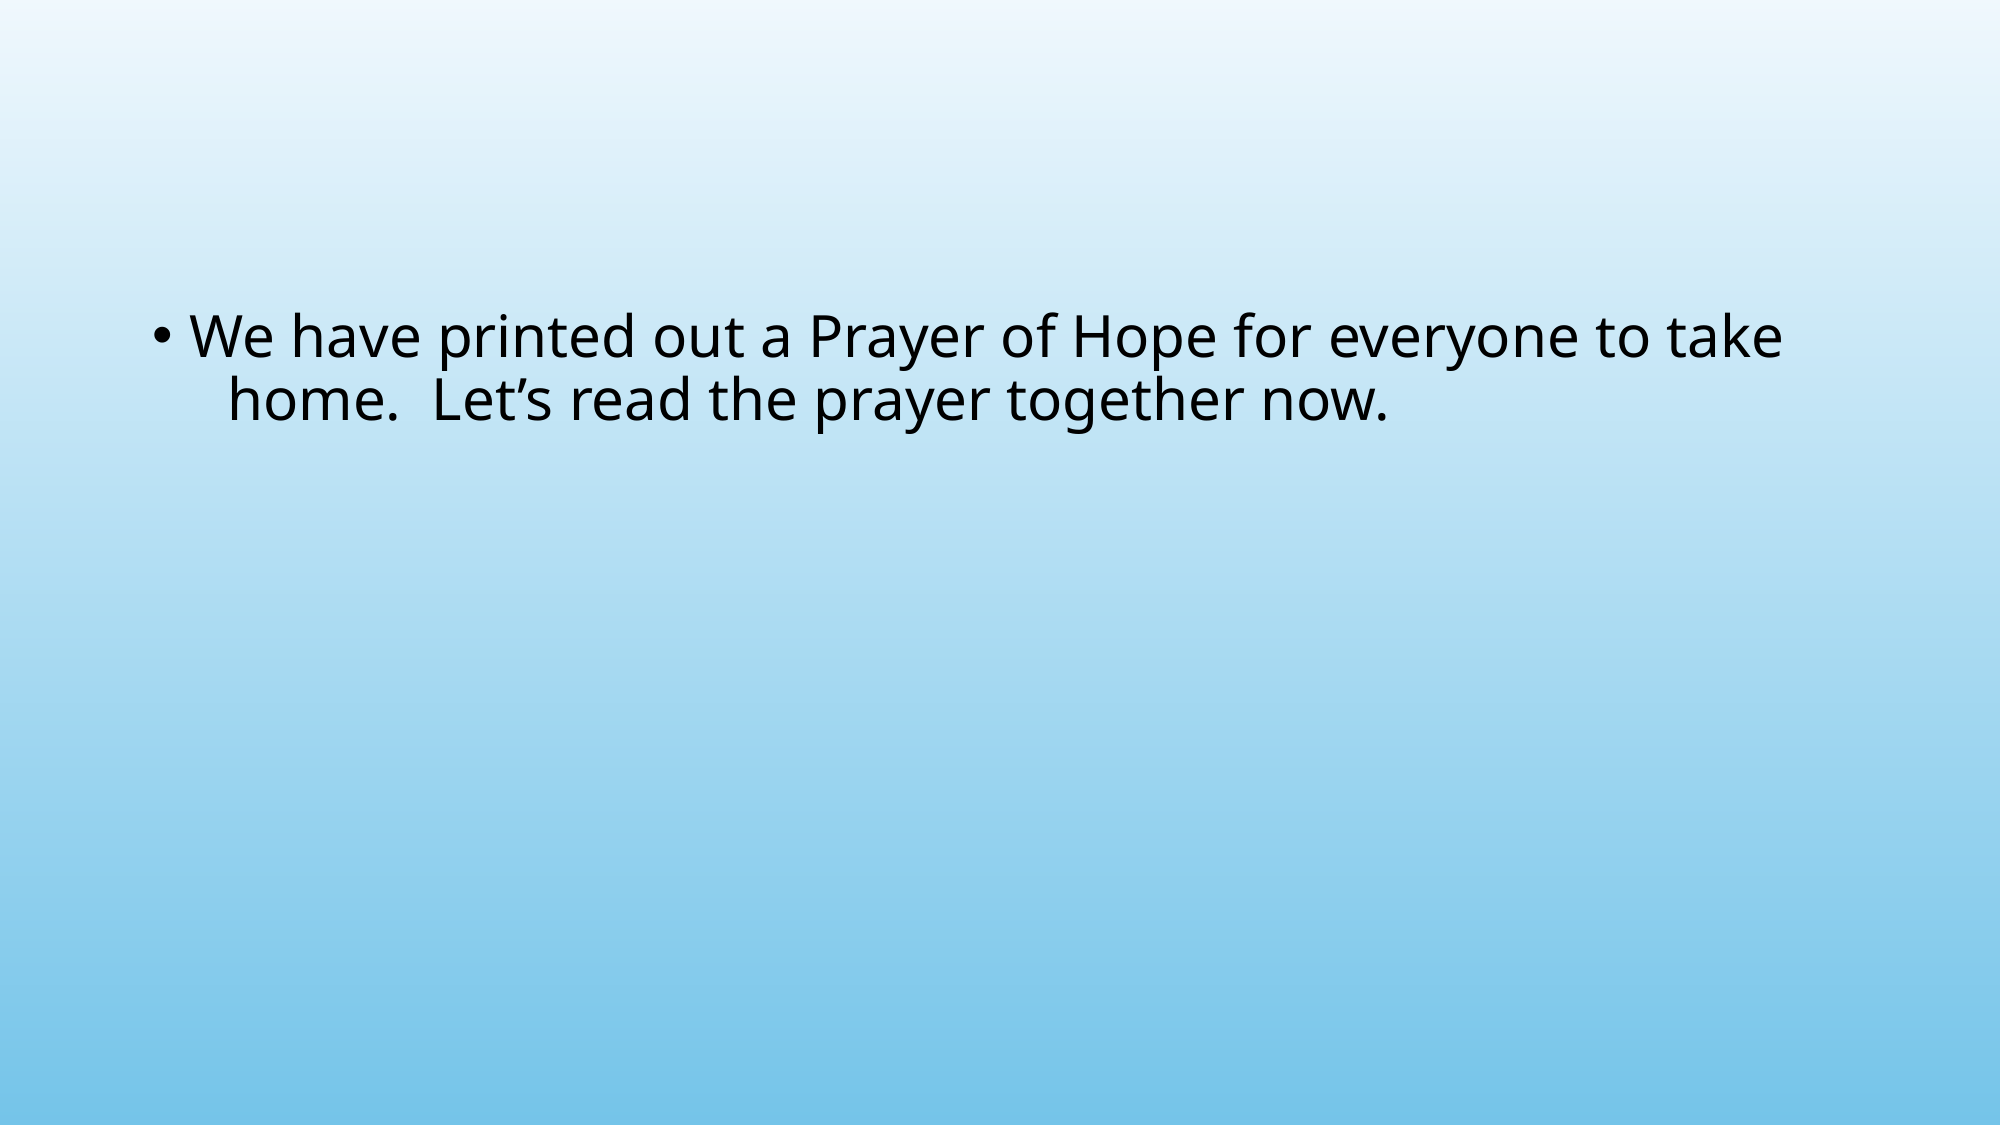

#
We have printed out a Prayer of Hope for everyone to take home. Let’s read the prayer together now.